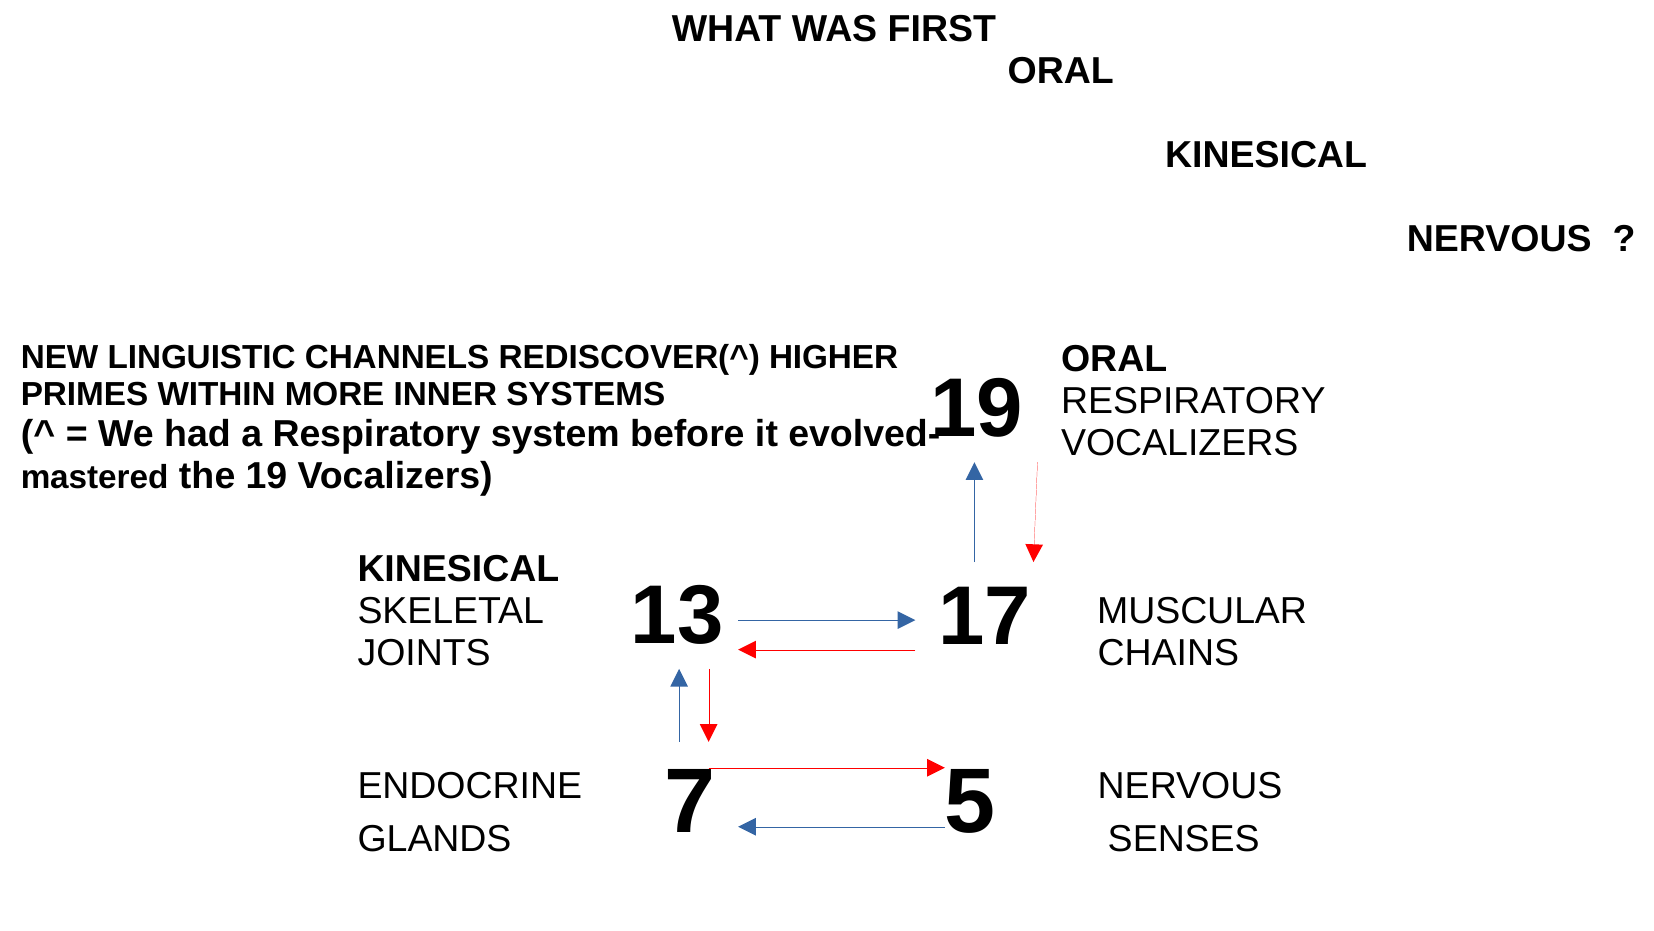

ORAL
 RESPIRATORY
 VOCALIZERS
KINESICAL
SKELETAL MUSCULAR
JOINTS CHAINS
ENDOCRINE NERVOUS
GLANDS SENSES
 WHAT WAS FIRST
 ORAL
 KINESICAL
 NERVOUS ?
NEW LINGUISTIC CHANNELS REDISCOVER(^) HIGHER PRIMES WITHIN MORE INNER SYSTEMS (^ = We had a Respiratory system before it evolved- mastered the 19 Vocalizers)
19
13
 17
7 5